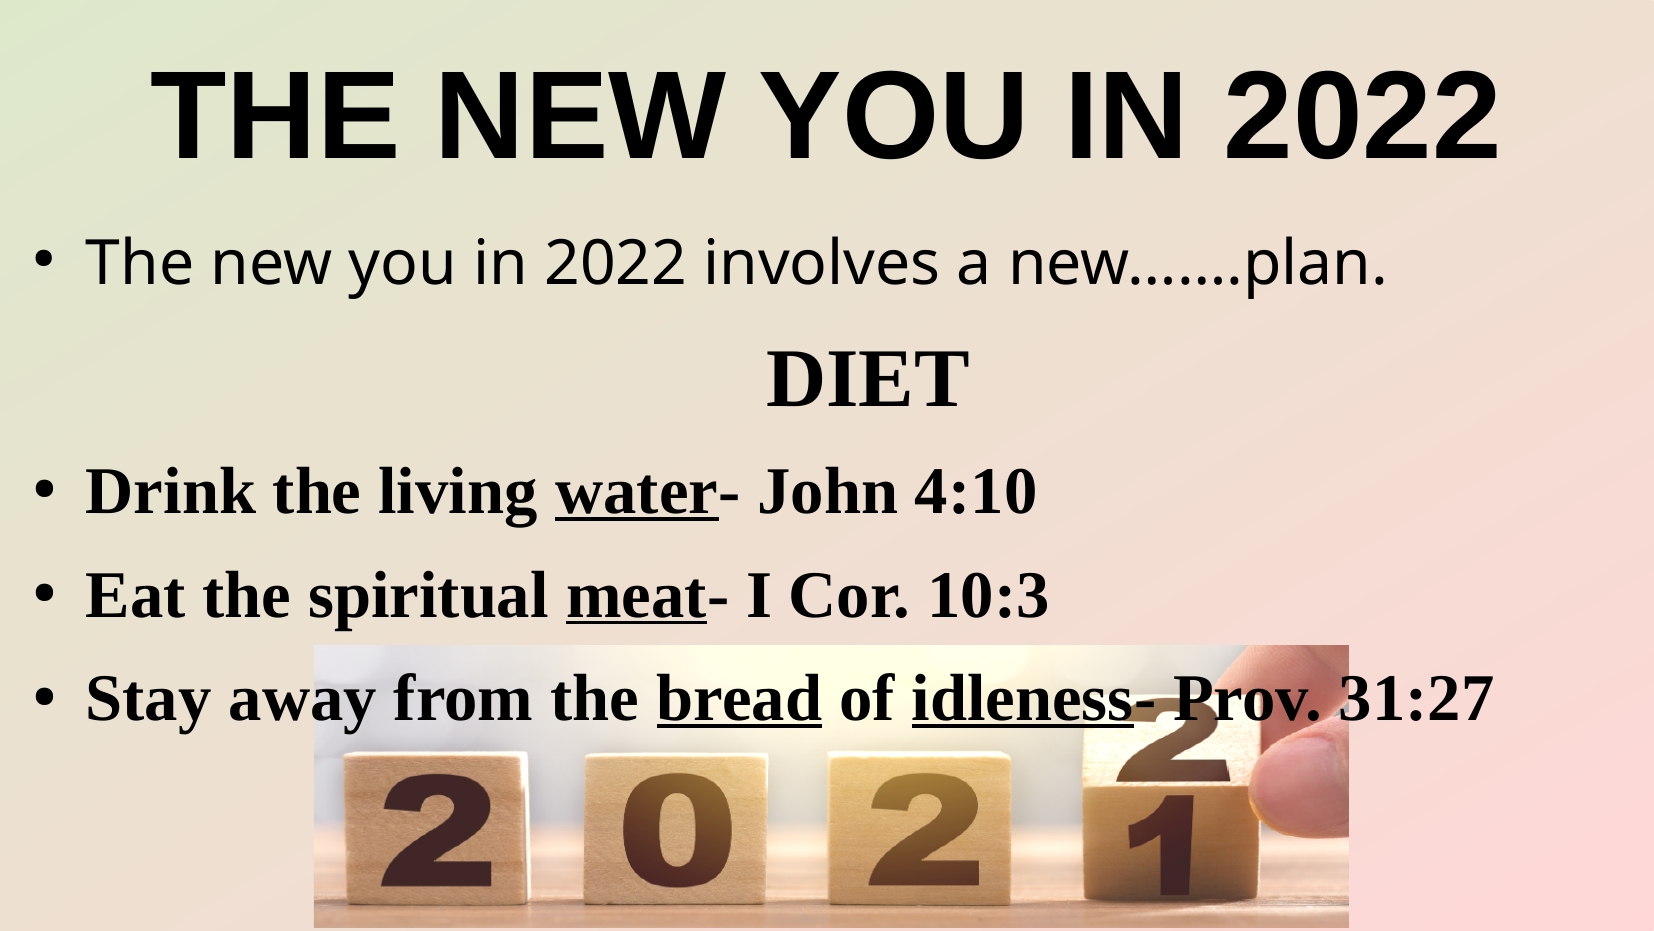

# THE NEW YOU IN 2022
The new you in 2022 involves a new…….plan.
DIET
Drink the living water- John 4:10
Eat the spiritual meat- I Cor. 10:3
Stay away from the bread of idleness- Prov. 31:27